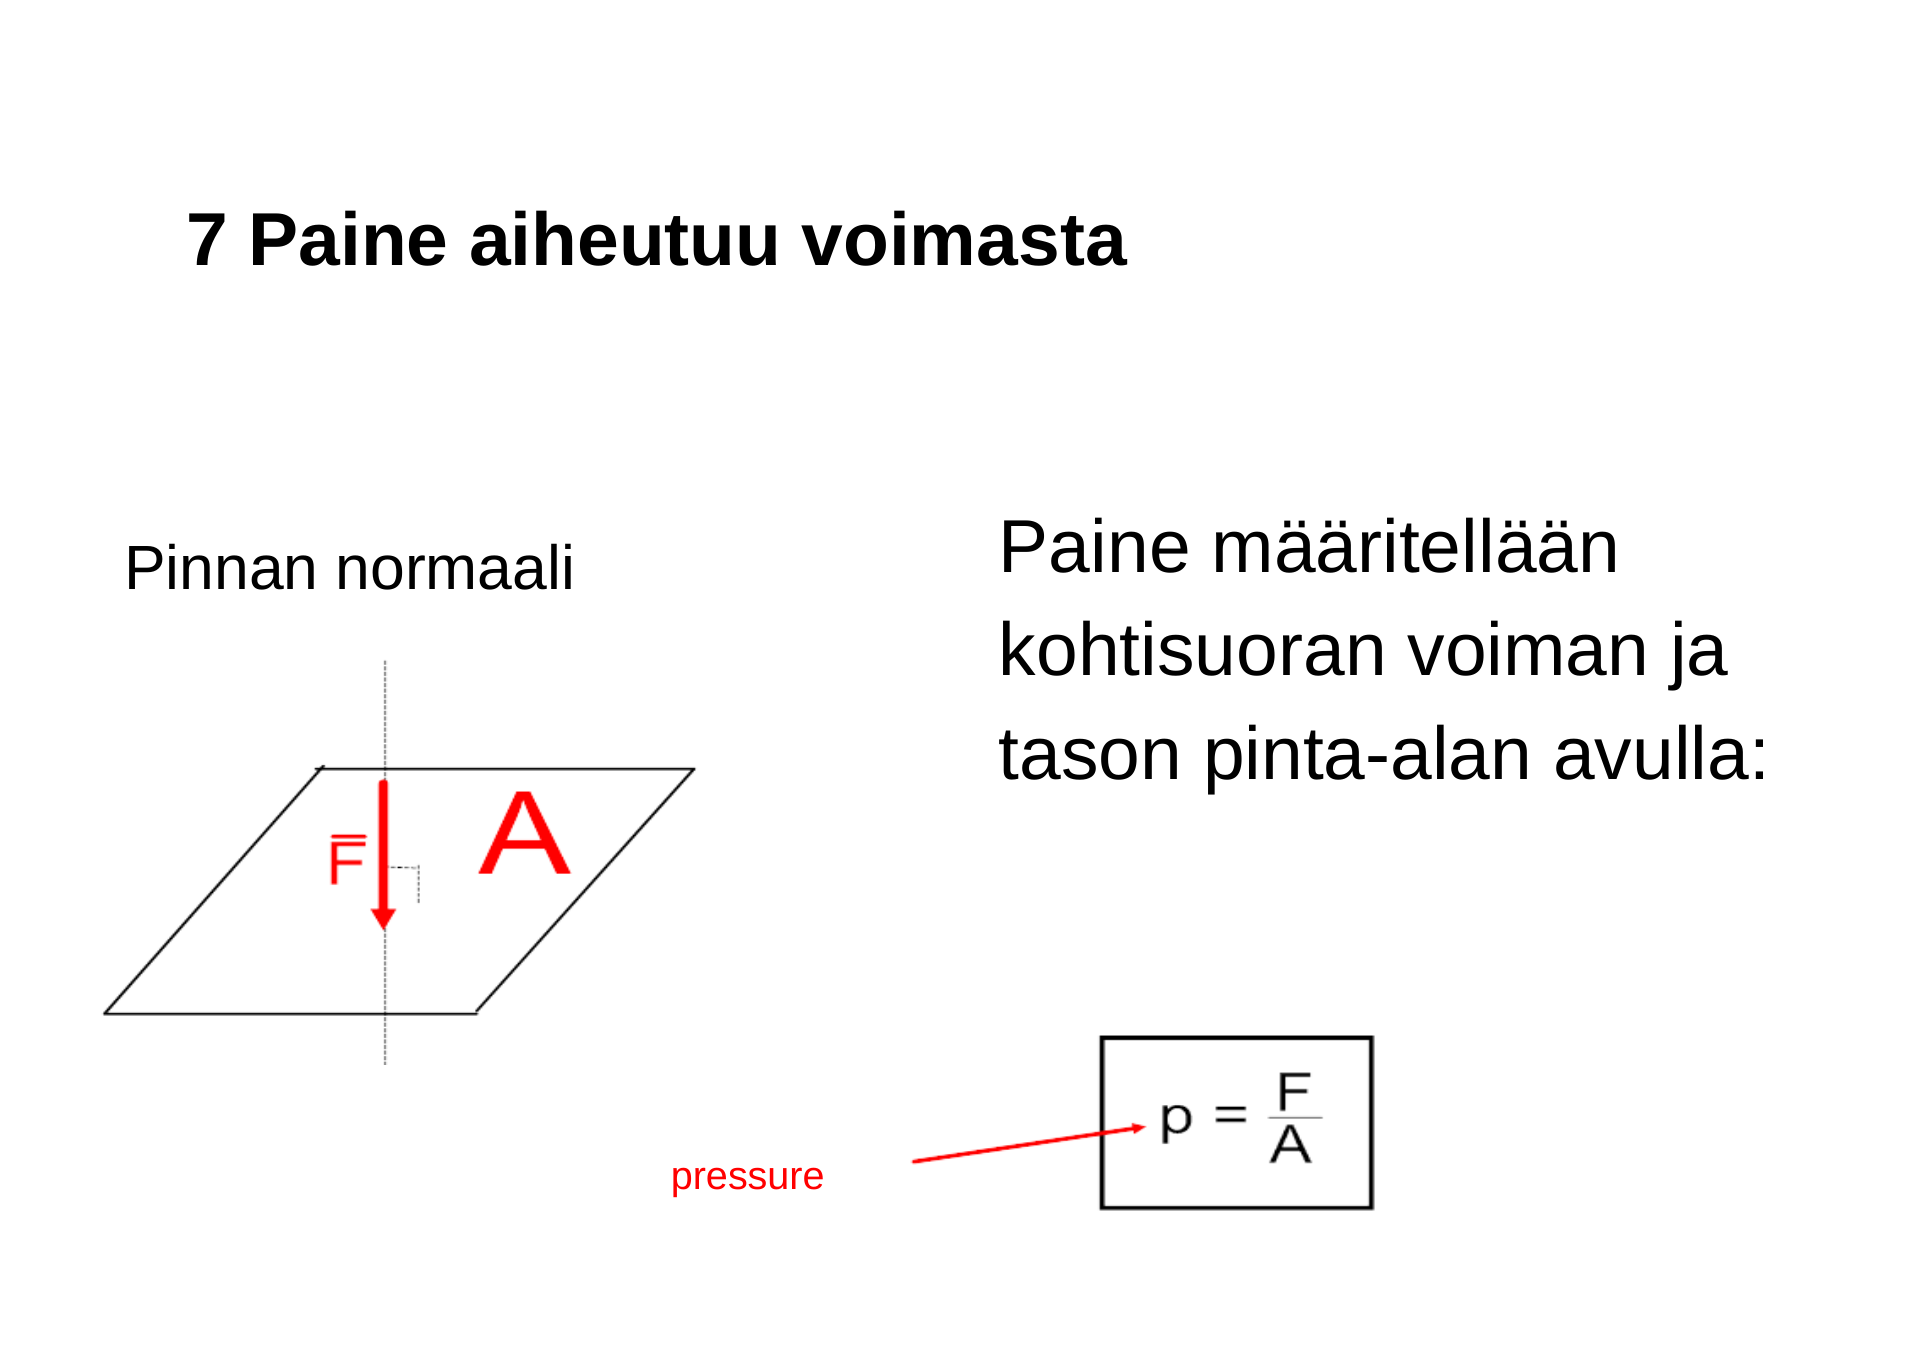

7 Paine aiheutuu voimasta
Paine määritellään kohtisuoran voiman ja tason pinta-alan avulla:
Pinnan normaali
pressure